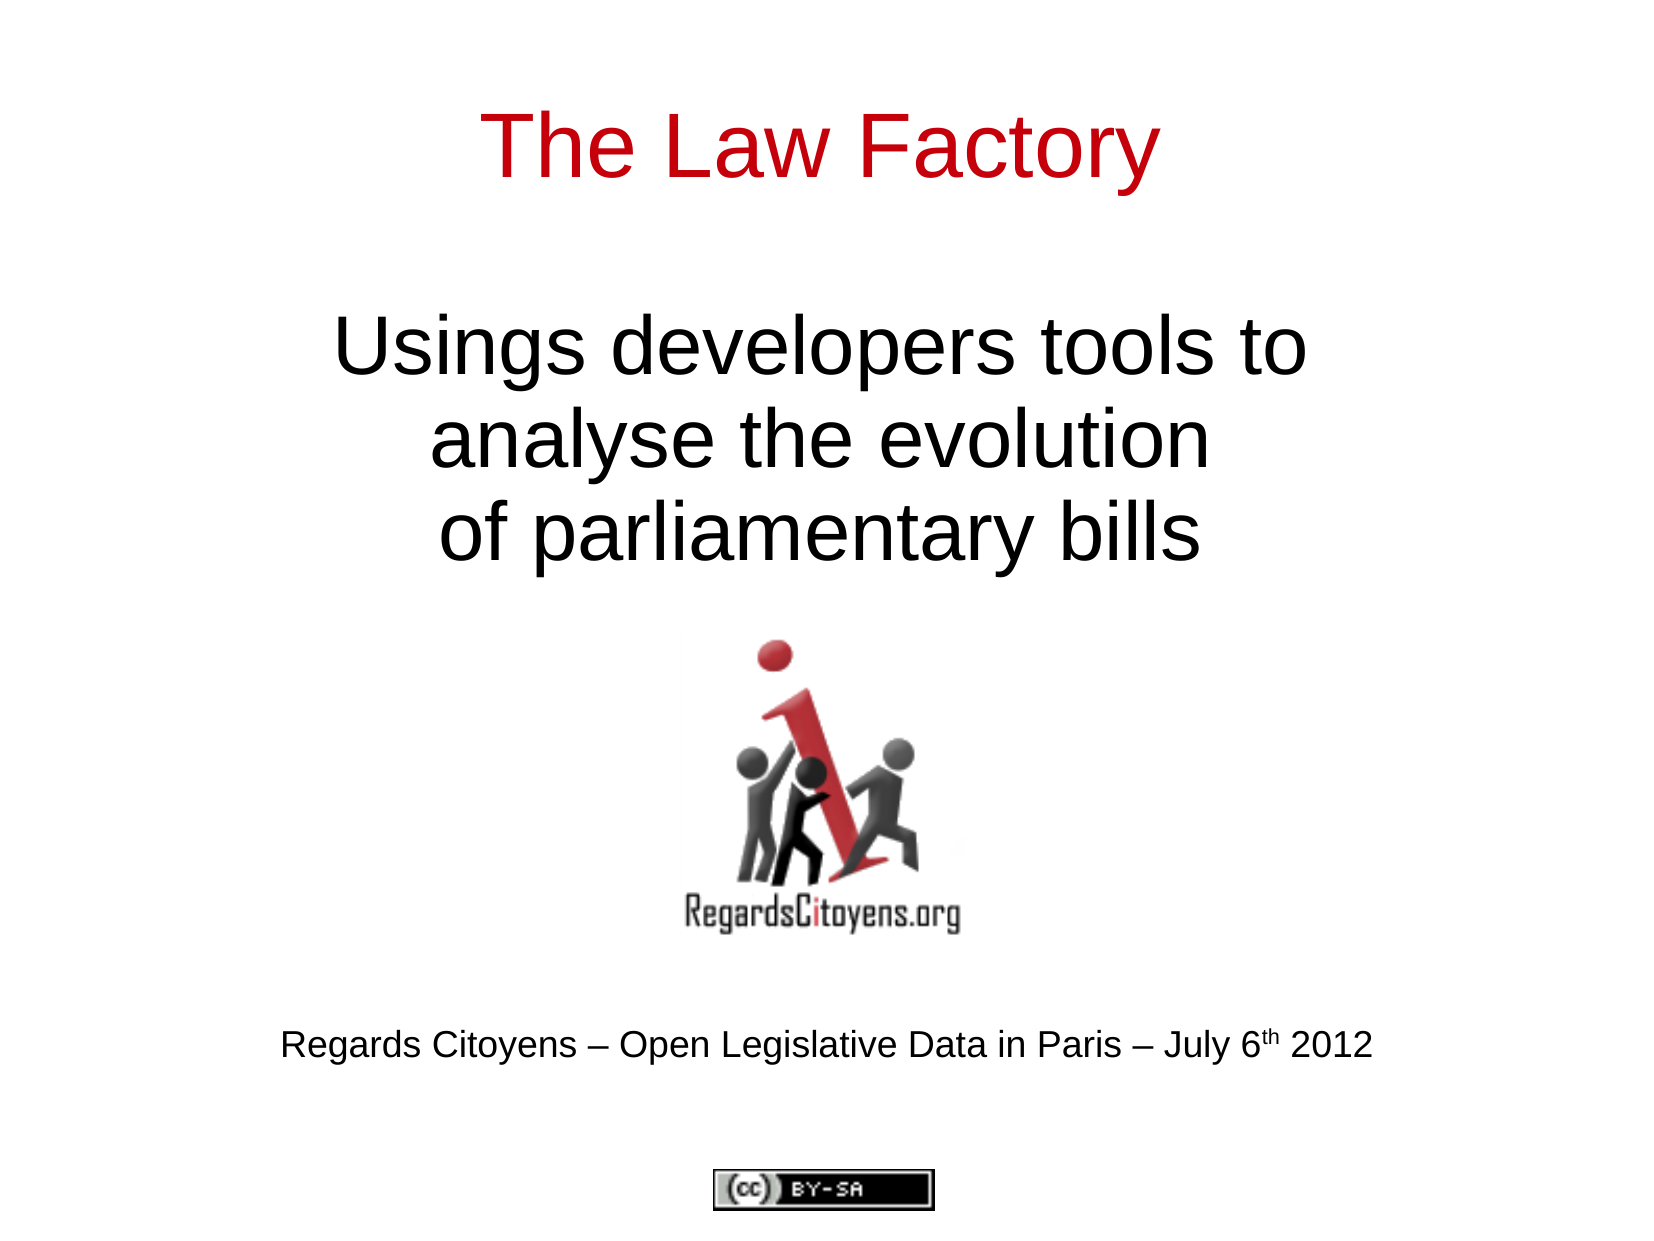

# The Law Factory Usings developers tools to analyse the evolution of parliamentary bills
Regards Citoyens – Open Legislative Data in Paris – July 6th 2012